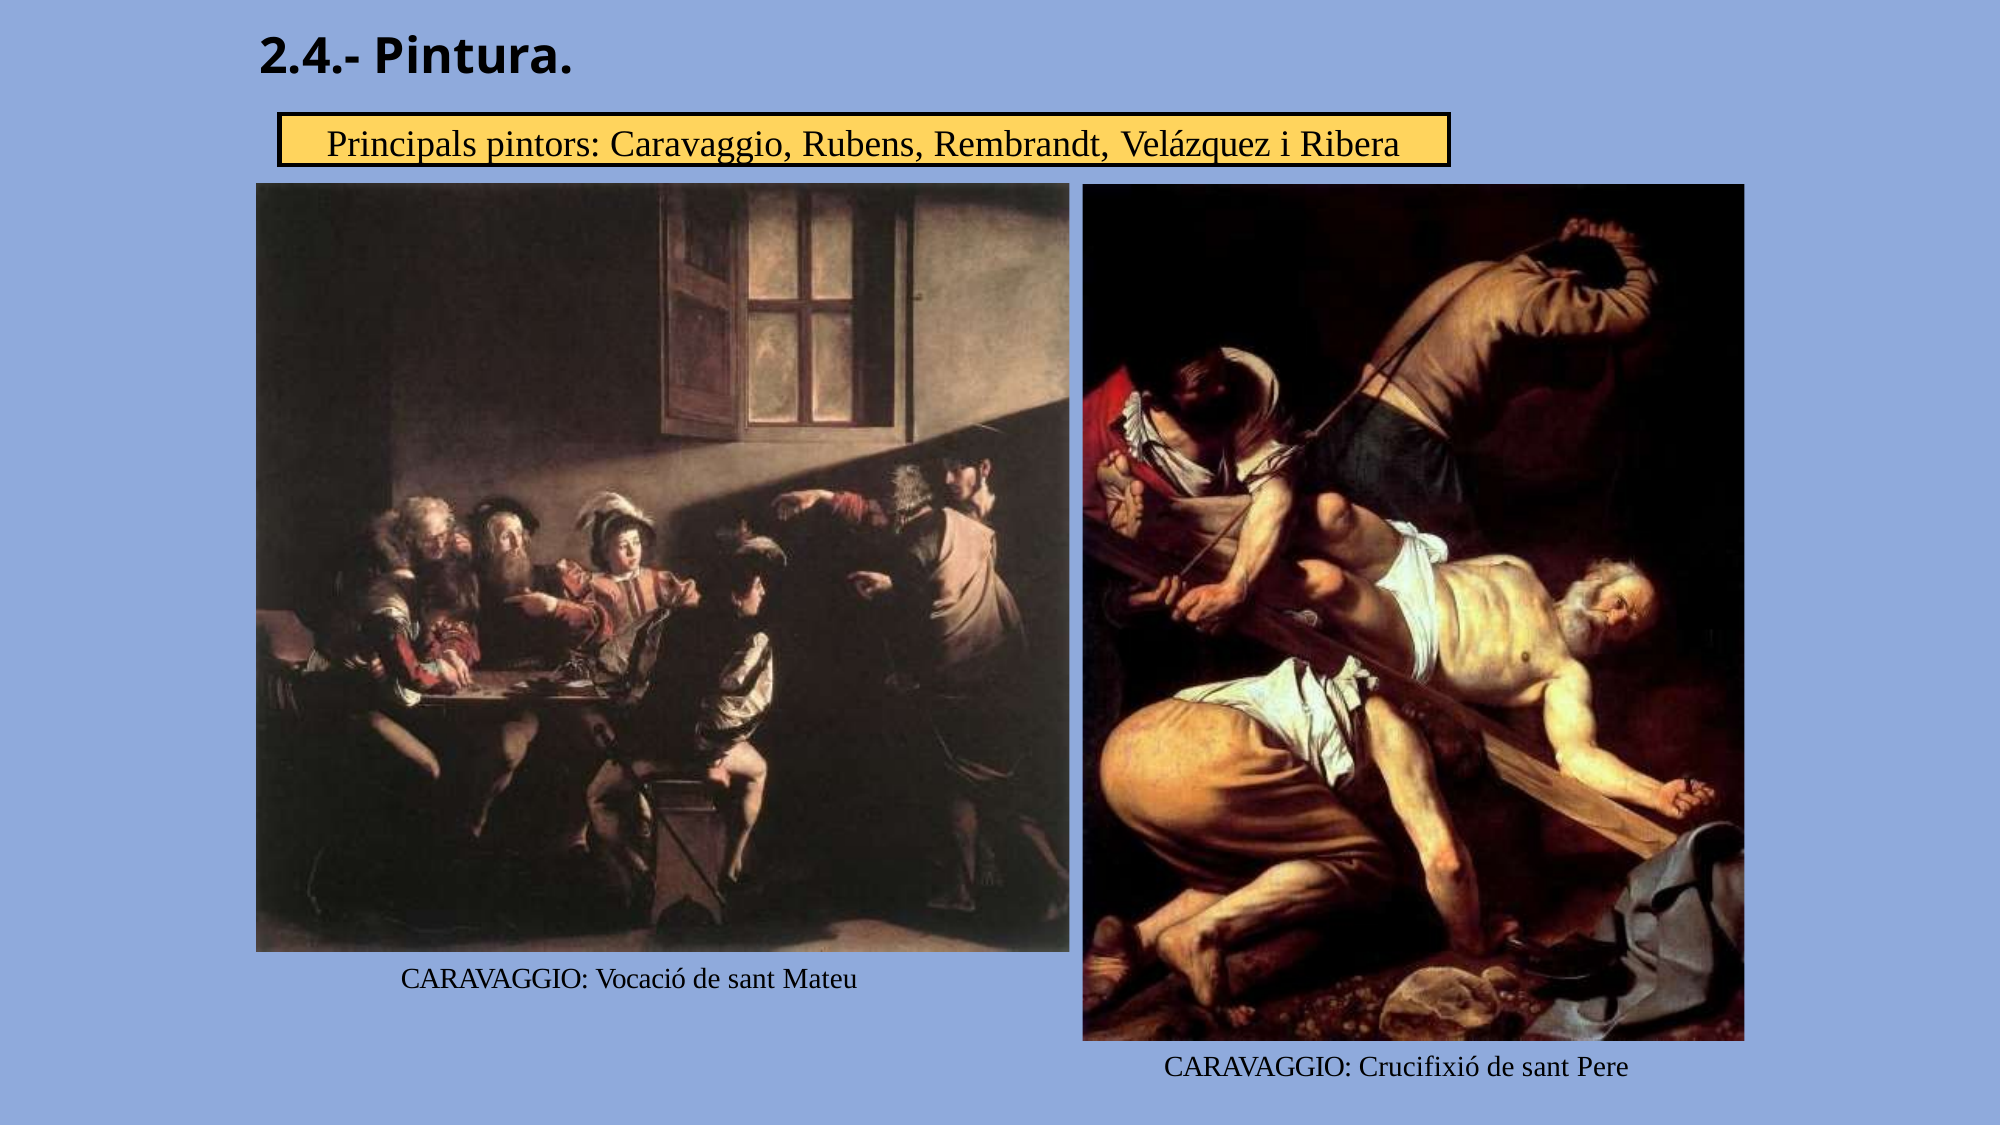

# 2.4.- Pintura.
Principals pintors: Caravaggio, Rubens, Rembrandt, Velázquez i Ribera
CARAVAGGIO: Vocació de sant Mateu
CARAVAGGIO: Crucifixió de sant Pere